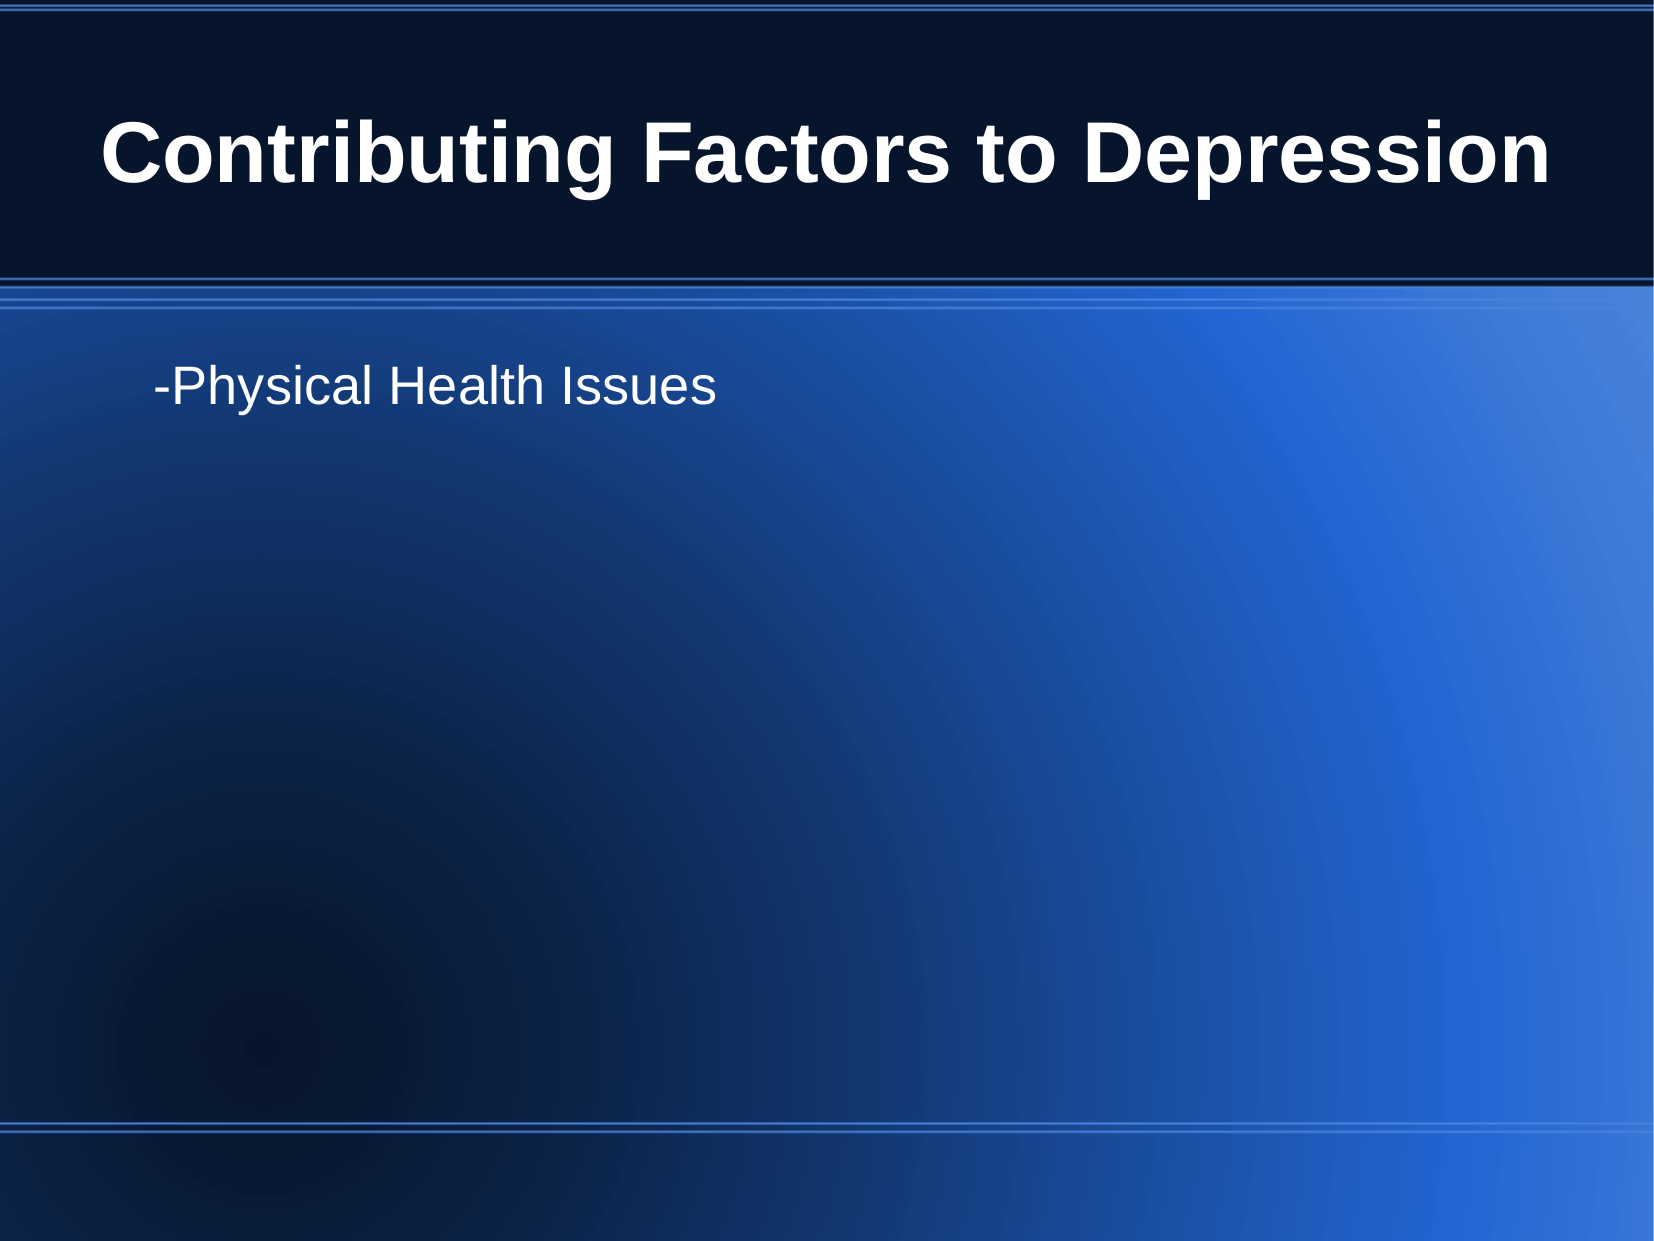

# Contributing Factors to Depression
-Physical Health Issues